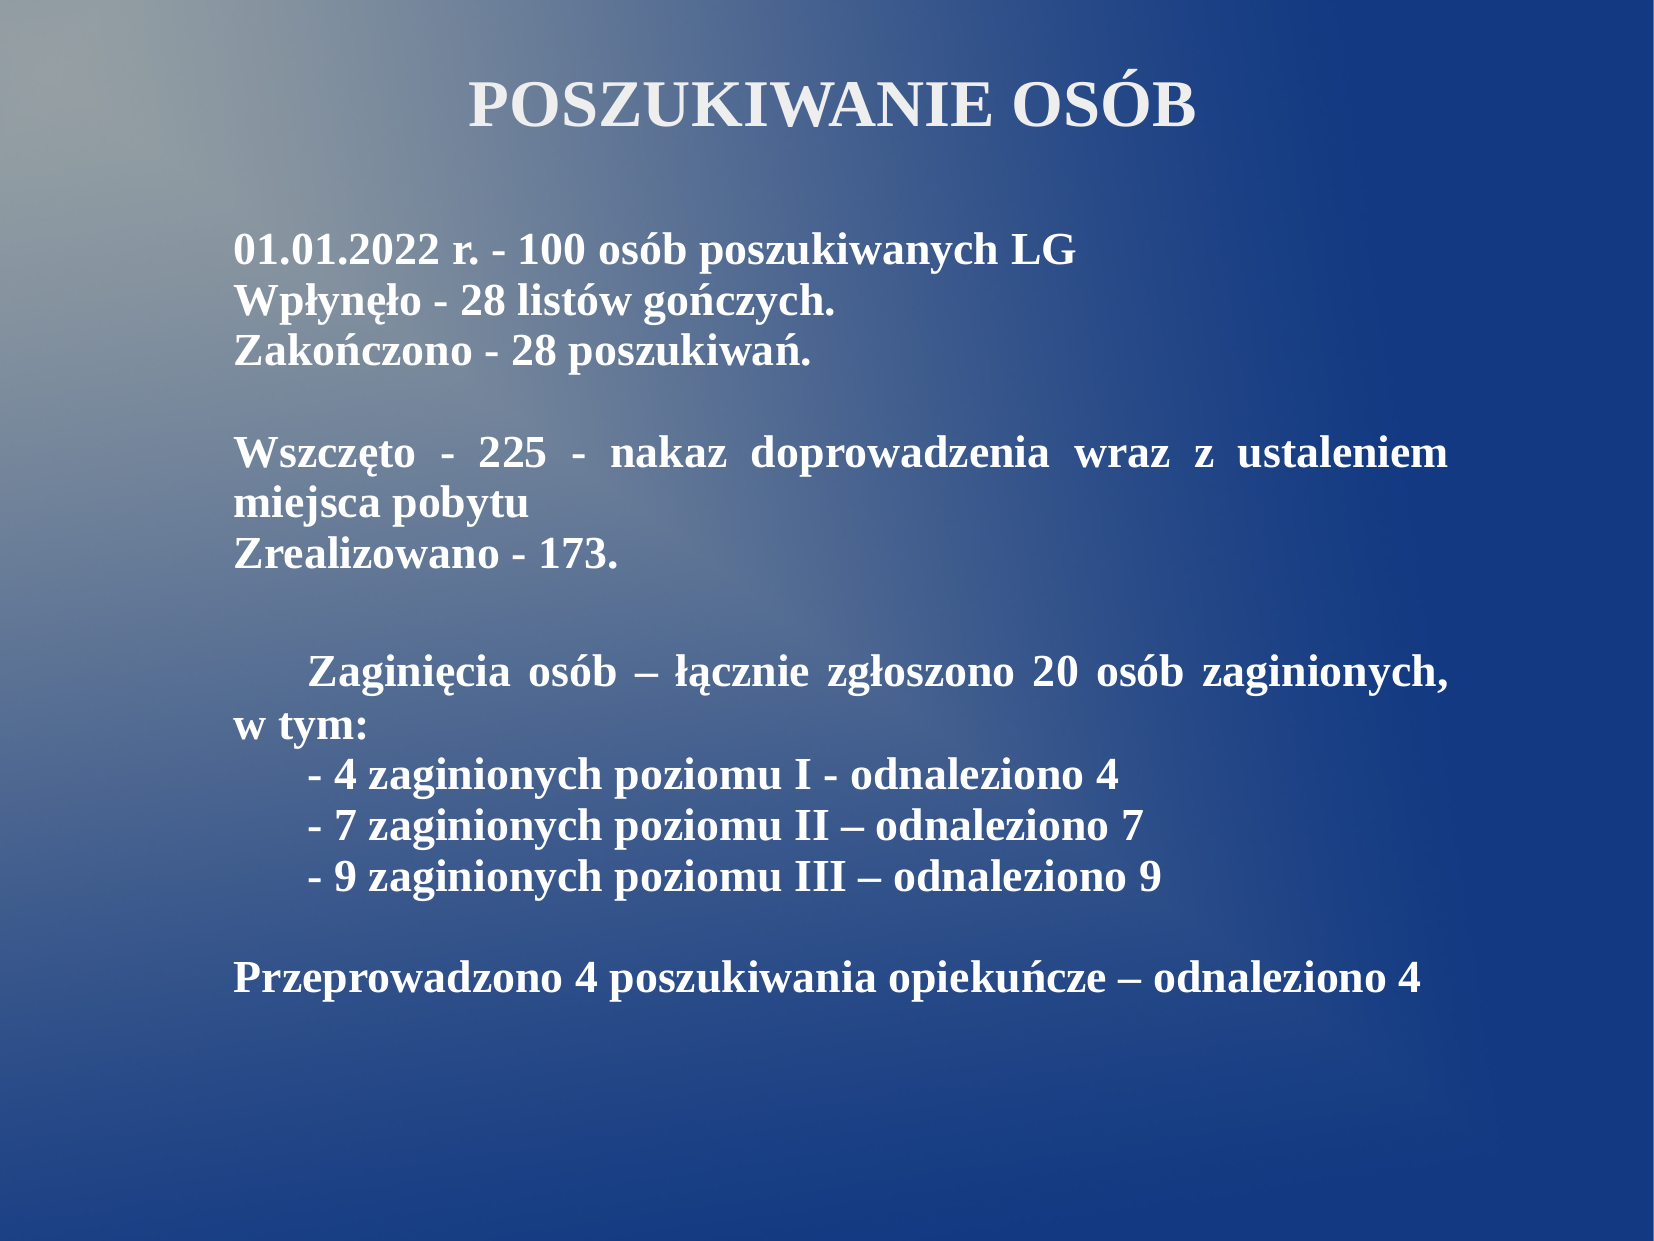

POSZUKIWANIE OSÓB
01.01.2022 r. - 100 osób poszukiwanych LG
Wpłynęło - 28 listów gończych.
Zakończono - 28 poszukiwań.
Wszczęto - 225 - nakaz doprowadzenia wraz z ustaleniem miejsca pobytu
Zrealizowano - 173.
	Zaginięcia osób – łącznie zgłoszono 20 osób zaginionych, w tym:
	- 4 zaginionych poziomu I - odnaleziono 4
	- 7 zaginionych poziomu II – odnaleziono 7
	- 9 zaginionych poziomu III – odnaleziono 9
Przeprowadzono 4 poszukiwania opiekuńcze – odnaleziono 4